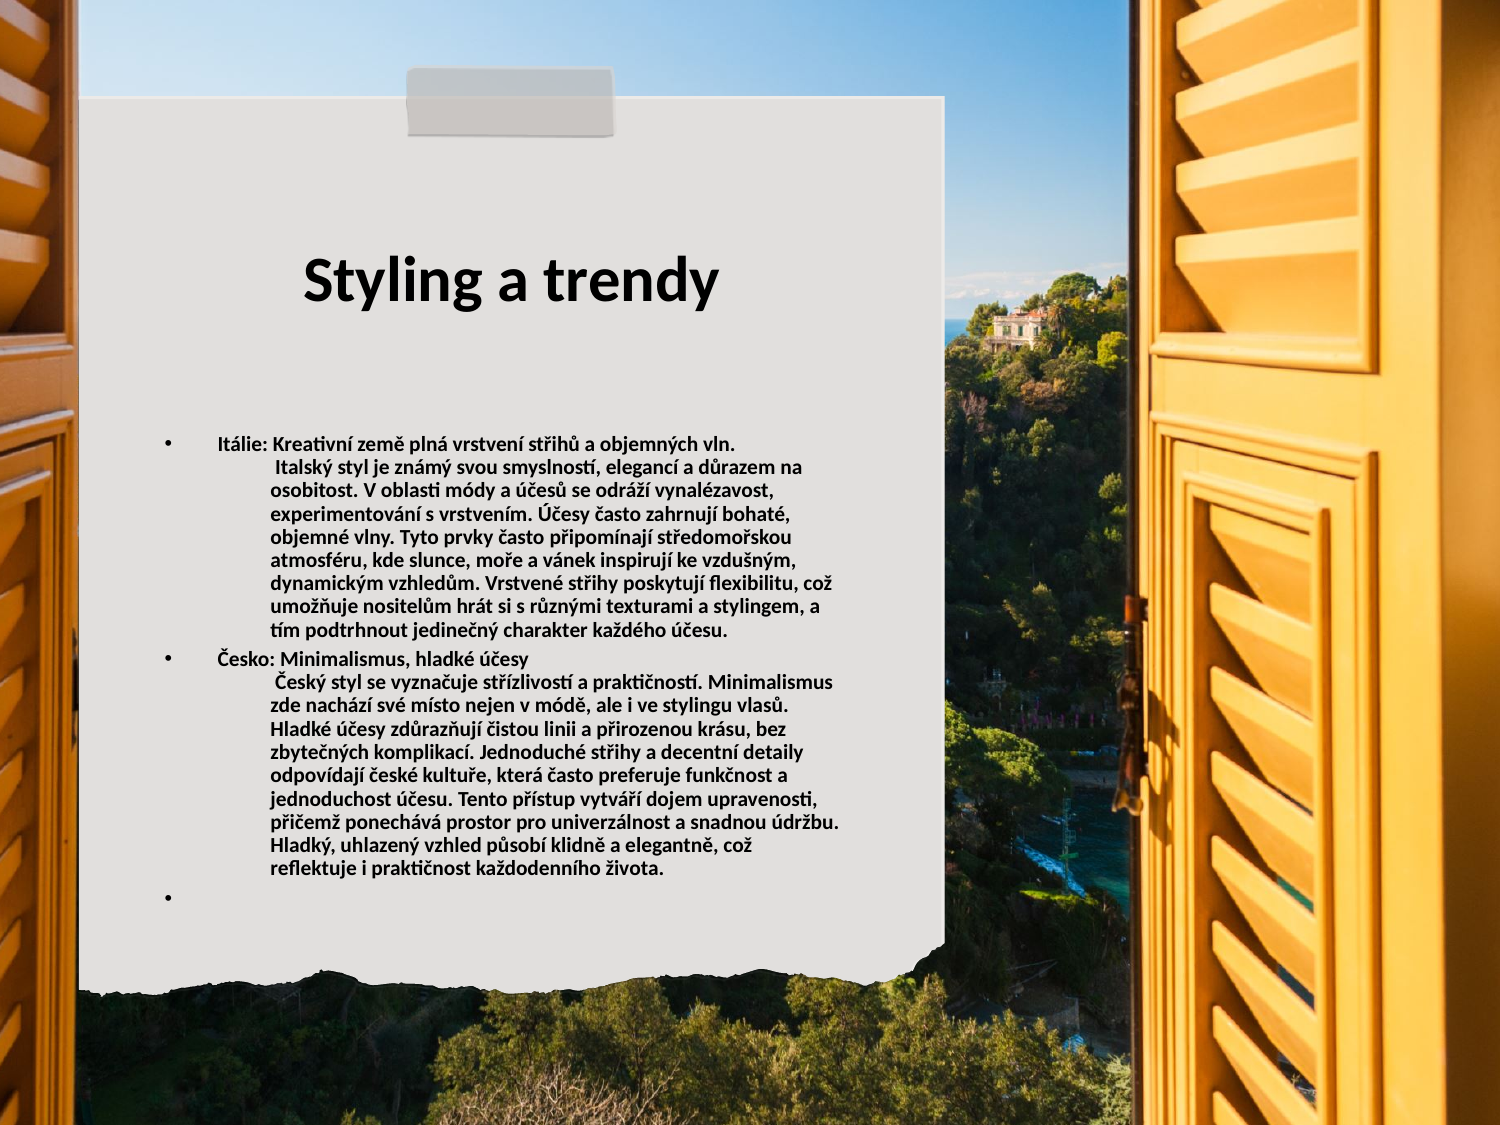

# Styling a trendy
Itálie: Kreativní země plná vrstvení střihů a objemných vln.
 Italský styl je známý svou smyslností, elegancí a důrazem na osobitost. V oblasti módy a účesů se odráží vynalézavost, experimentování s vrstvením. Účesy často zahrnují bohaté, objemné vlny. Tyto prvky často připomínají středomořskou atmosféru, kde slunce, moře a vánek inspirují ke vzdušným, dynamickým vzhledům. Vrstvené střihy poskytují flexibilitu, což umožňuje nositelům hrát si s různými texturami a stylingem, a tím podtrhnout jedinečný charakter každého účesu.
Česko: Minimalismus, hladké účesy
 Český styl se vyznačuje střízlivostí a praktičností. Minimalismus zde nachází své místo nejen v módě, ale i ve stylingu vlasů. Hladké účesy zdůrazňují čistou linii a přirozenou krásu, bez zbytečných komplikací. Jednoduché střihy a decentní detaily odpovídají české kultuře, která často preferuje funkčnost a jednoduchost účesu. Tento přístup vytváří dojem upravenosti, přičemž ponechává prostor pro univerzálnost a snadnou údržbu. Hladký, uhlazený vzhled působí klidně a elegantně, což reflektuje i praktičnost každodenního života.